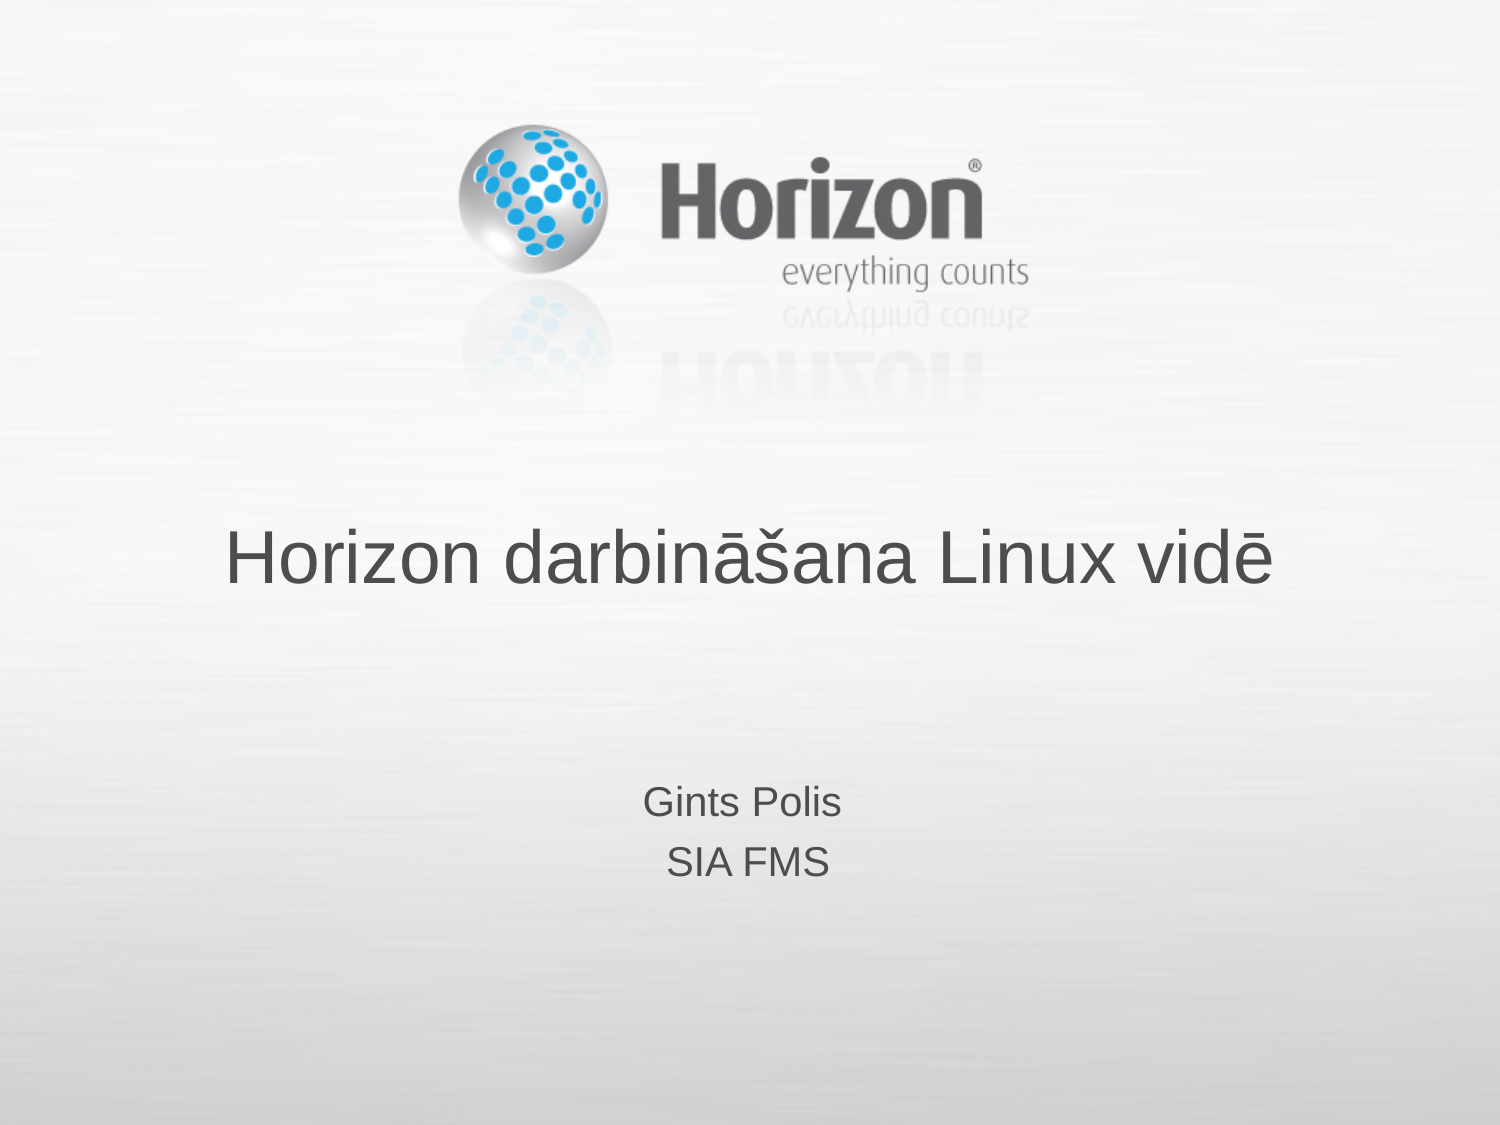

# Horizon darbināšana Linux vidē
Gints Polis
SIA FMS